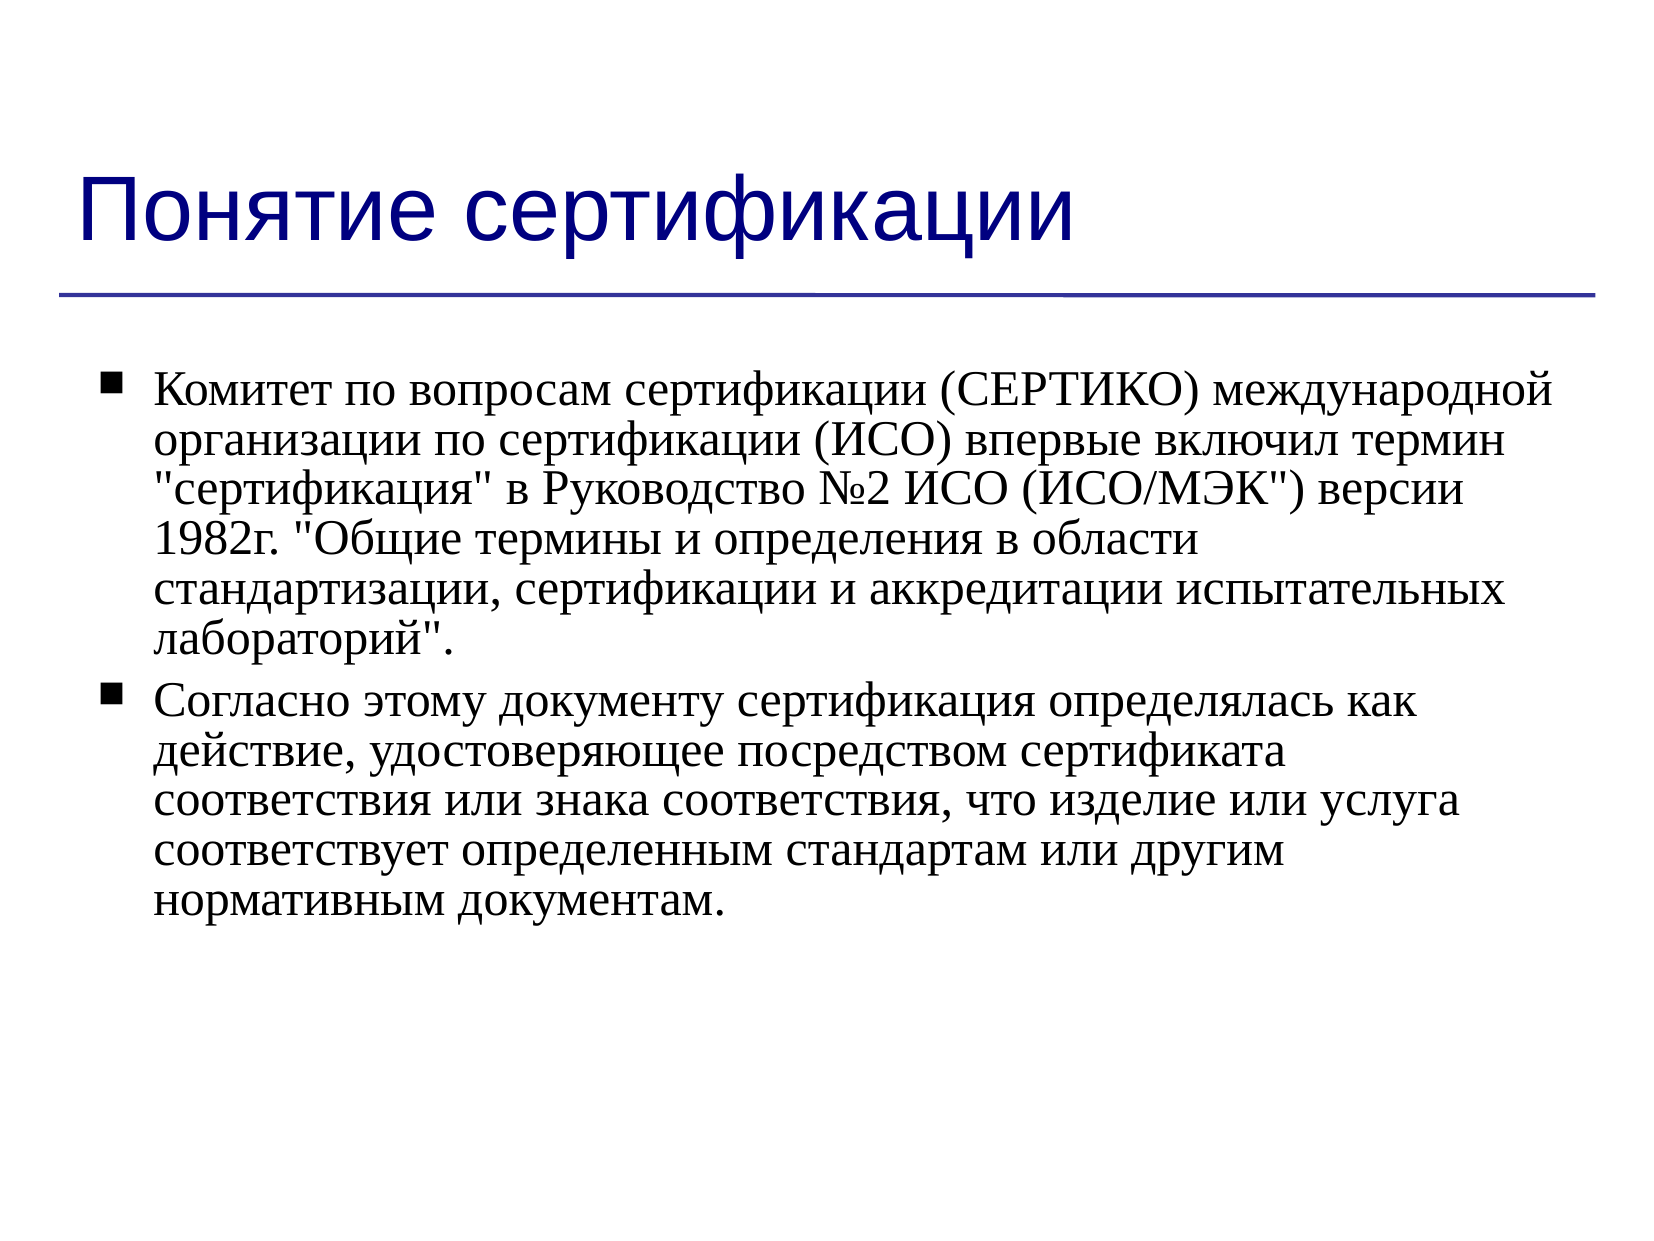

# Понятие сертификации
Комитет по вопросам сертификации (СЕРТИКО) международной организации по сертификации (ИСО) впервые включил термин "сертификация" в Руководство №2 ИСО (ИСО/МЭК") версии 1982г. "Общие термины и определения в области стандартизации, сертификации и аккредитации испытательных лабораторий".
Согласно этому документу сертификация определялась как действие, удостоверяющее посредством сертификата соответствия или знака соответствия, что изделие или услуга соответствует определенным стандартам или другим нормативным документам.